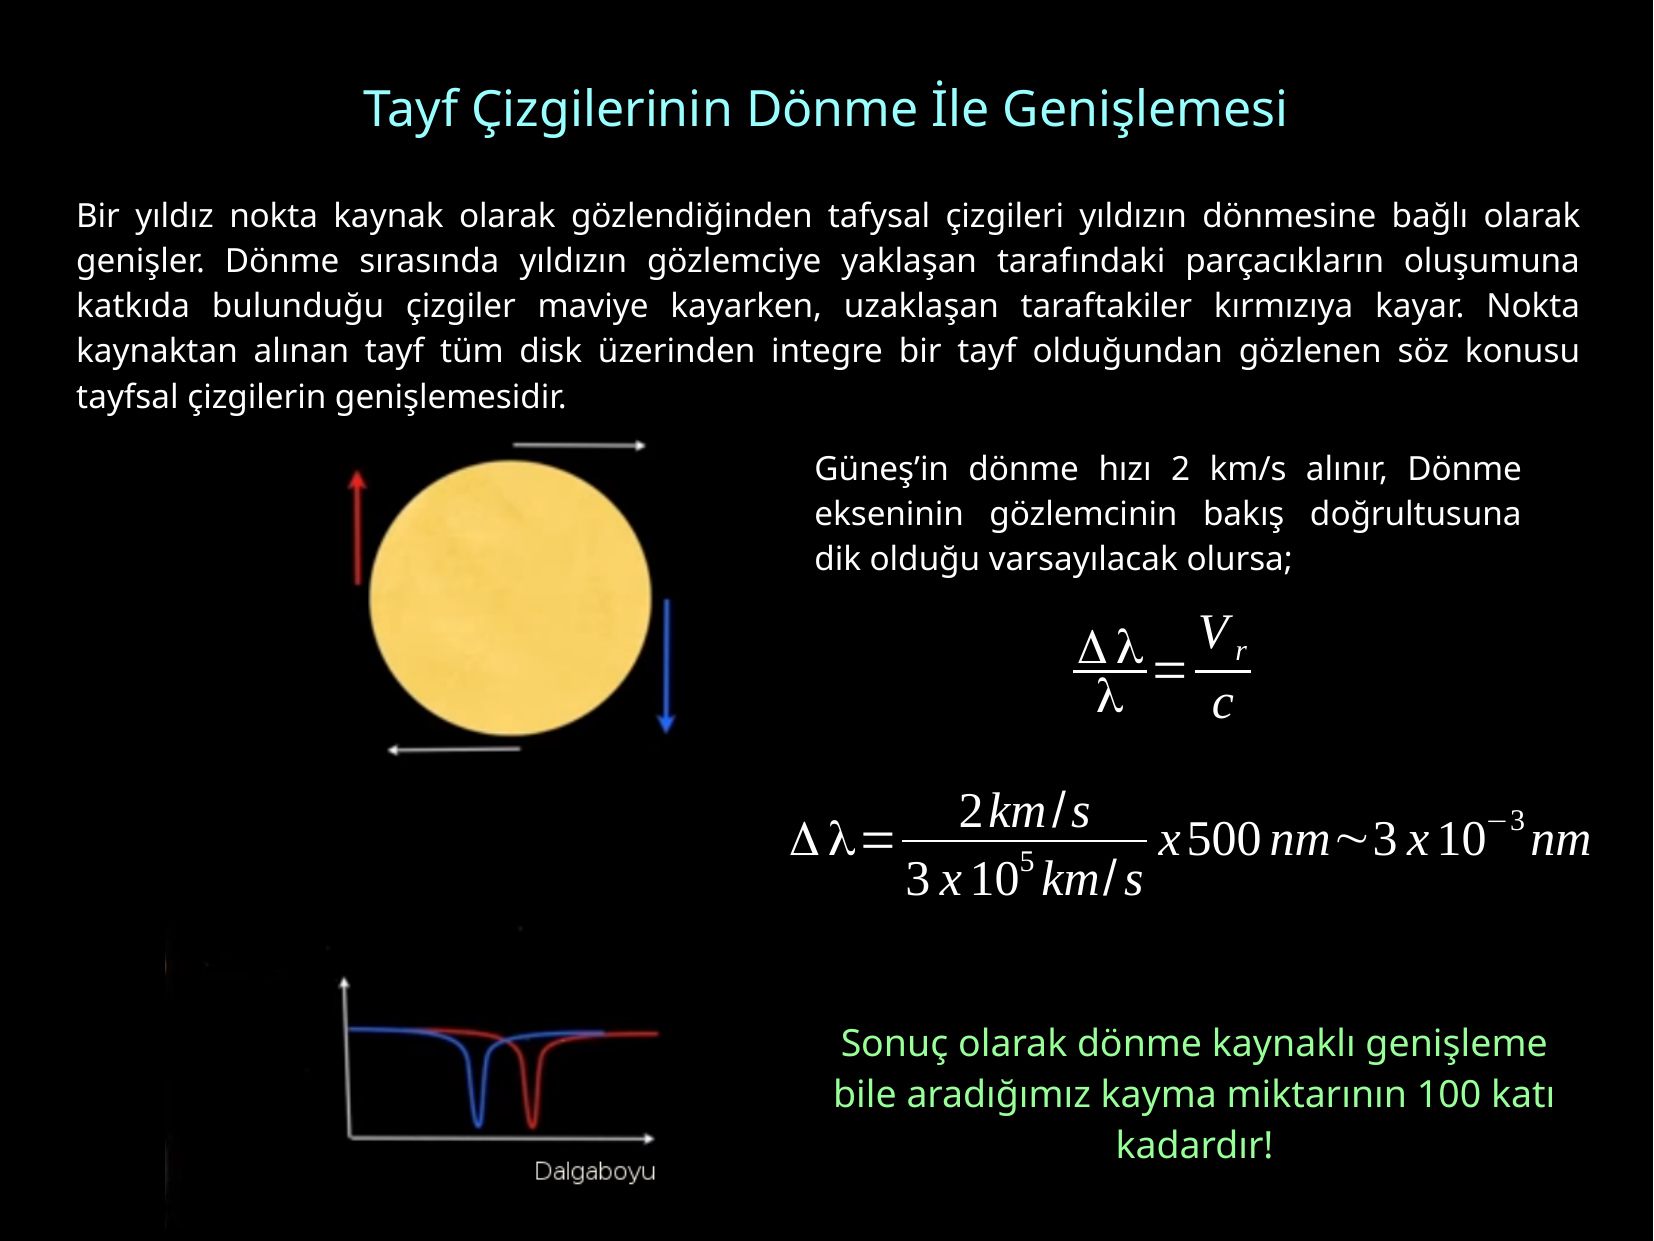

# Tayf Çizgilerinin Dönme İle Genişlemesi
Bir yıldız nokta kaynak olarak gözlendiğinden tafysal çizgileri yıldızın dönmesine bağlı olarak genişler. Dönme sırasında yıldızın gözlemciye yaklaşan tarafındaki parçacıkların oluşumuna katkıda bulunduğu çizgiler maviye kayarken, uzaklaşan taraftakiler kırmızıya kayar. Nokta kaynaktan alınan tayf tüm disk üzerinden integre bir tayf olduğundan gözlenen söz konusu tayfsal çizgilerin genişlemesidir.
Güneş’in dönme hızı 2 km/s alınır, Dönme ekseninin gözlemcinin bakış doğrultusuna dik olduğu varsayılacak olursa;
Sonuç olarak dönme kaynaklı genişleme bile aradığımız kayma miktarının 100 katı kadardır!